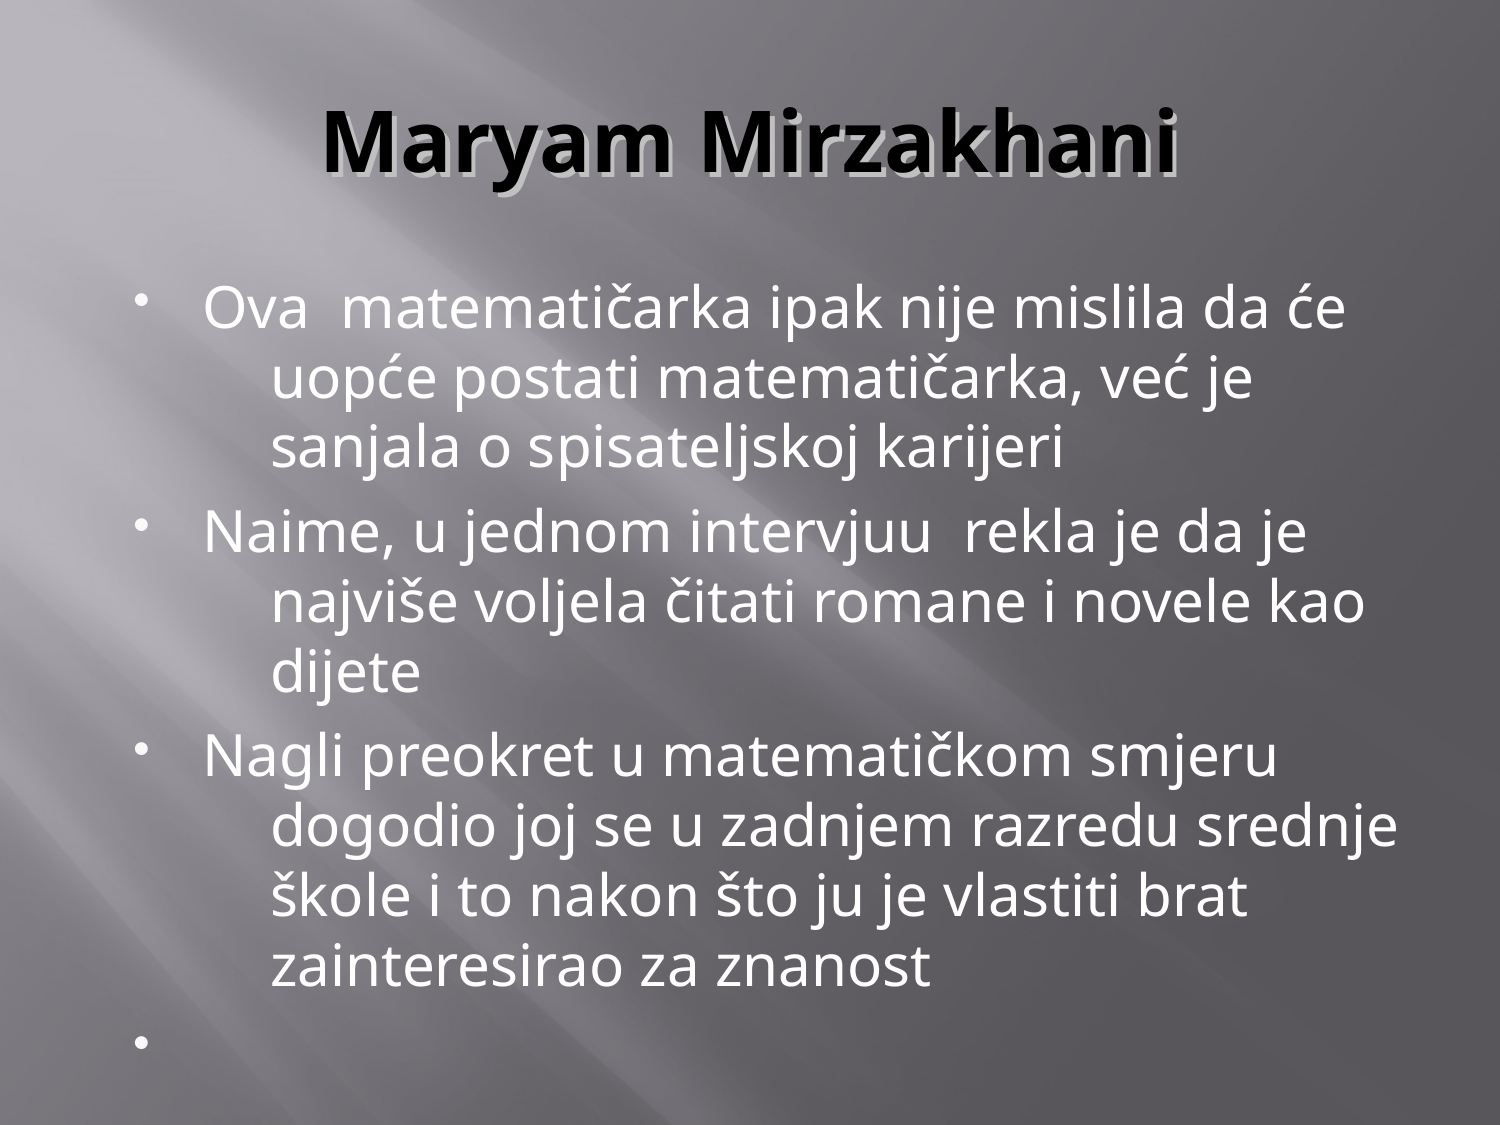

# Maryam Mirzakhani
Ova  matematičarka ipak nije mislila da će uopće postati matematičarka, već je sanjala o spisateljskoj karijeri
Naime, u jednom intervjuu  rekla je da je najviše voljela čitati romane i novele kao dijete
Nagli preokret u matematičkom smjeru dogodio joj se u zadnjem razredu srednje škole i to nakon što ju je vlastiti brat zainteresirao za znanost